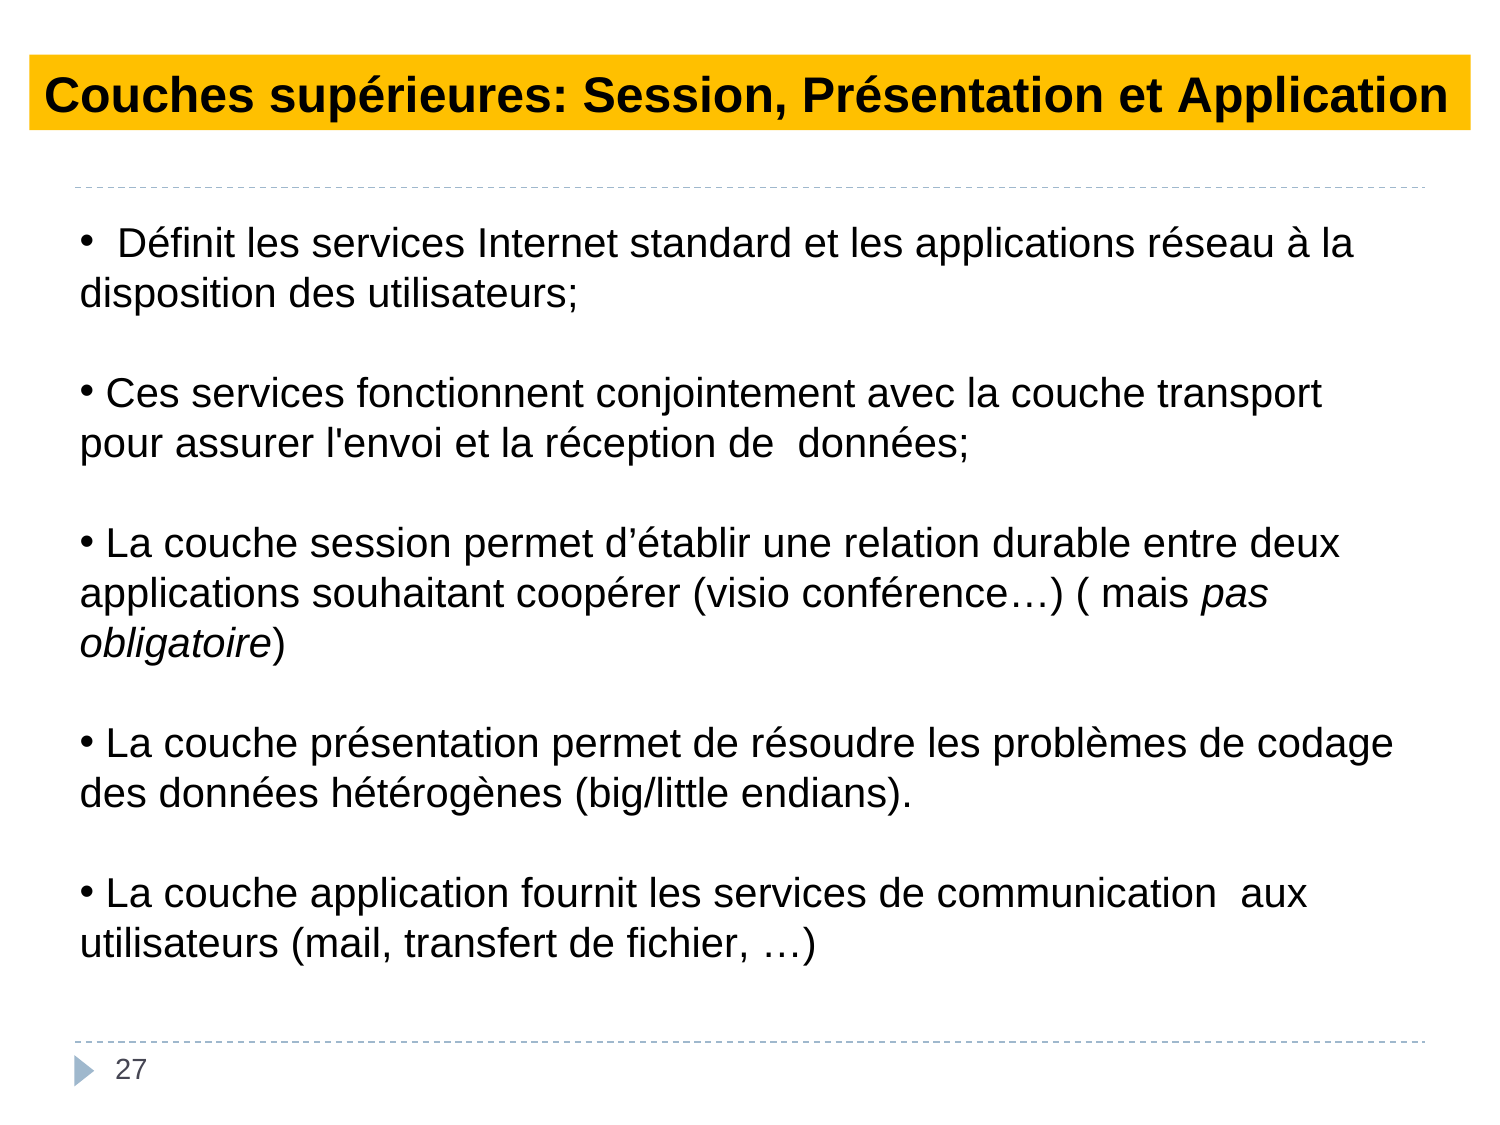

Couches supérieures: Session, Présentation et Application
 Définit les services Internet standard et les applications réseau à la disposition des utilisateurs;
 Ces services fonctionnent conjointement avec la couche transport pour assurer l'envoi et la réception de données;
 La couche session permet d’établir une relation durable entre deux applications souhaitant coopérer (visio conférence…) ( mais pas obligatoire)‏
 La couche présentation permet de résoudre les problèmes de codage des données hétérogènes (big/little endians).
 La couche application fournit les services de communication aux utilisateurs (mail, transfert de fichier, …)‏